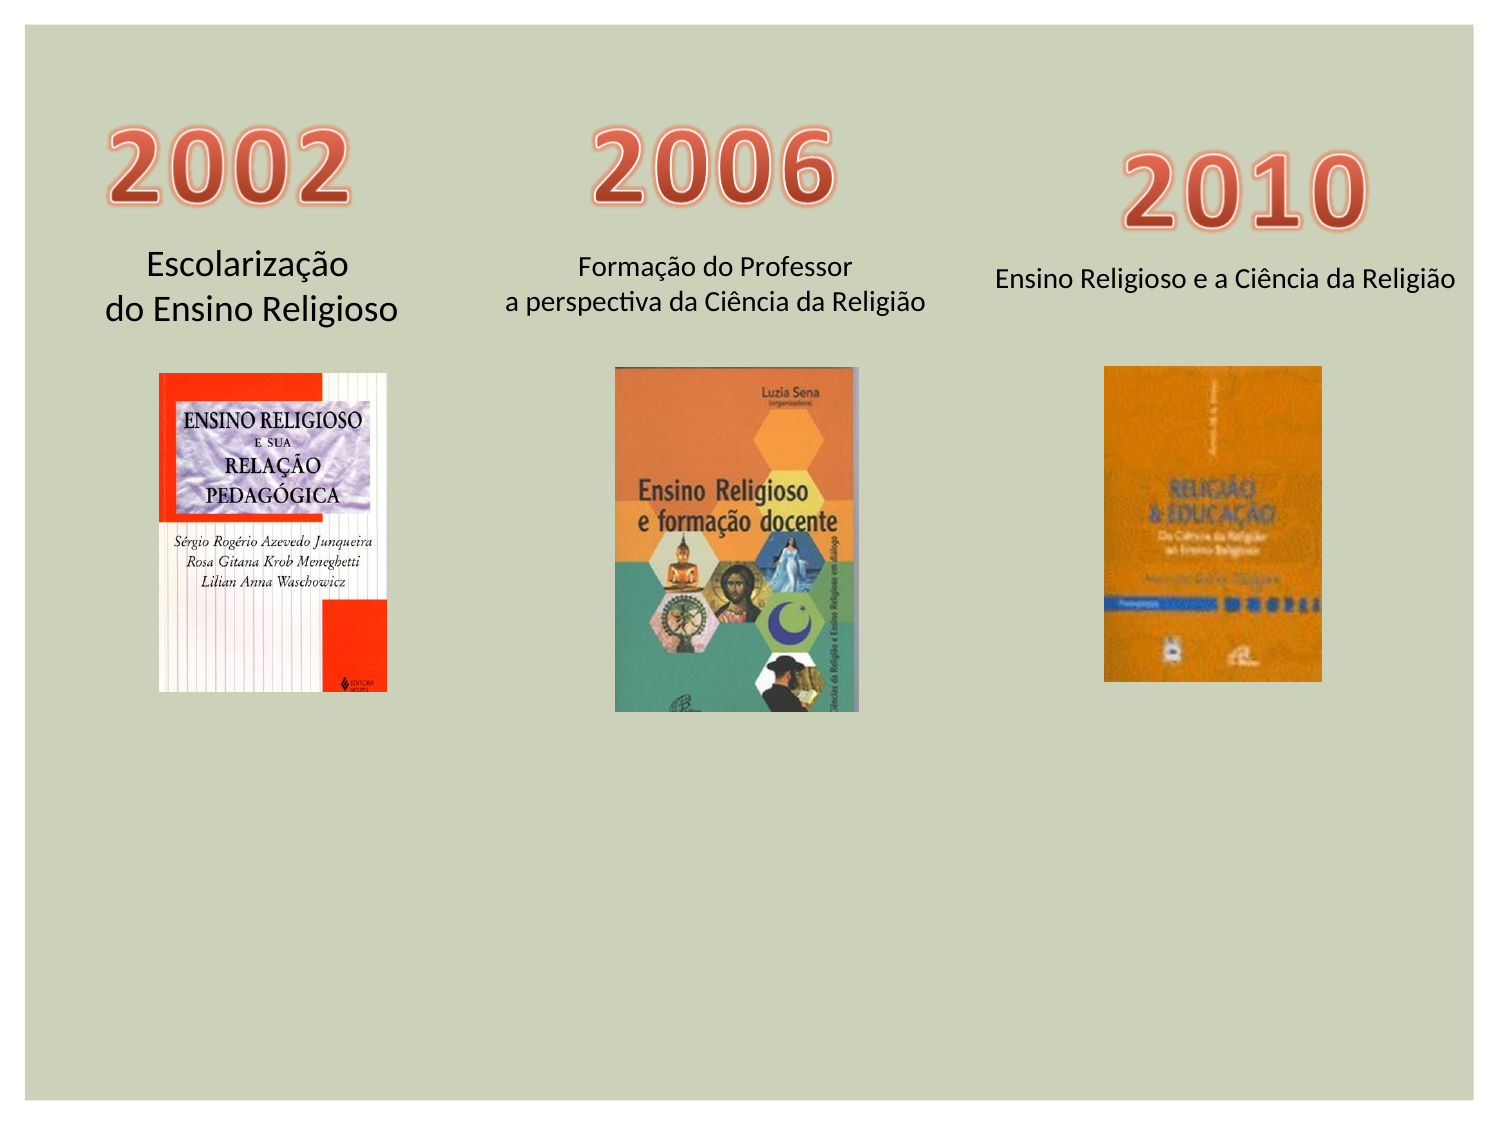

Escolarização
do Ensino Religioso
Formação do Professor
a perspectiva da Ciência da Religião
Ensino Religioso e a Ciência da Religião